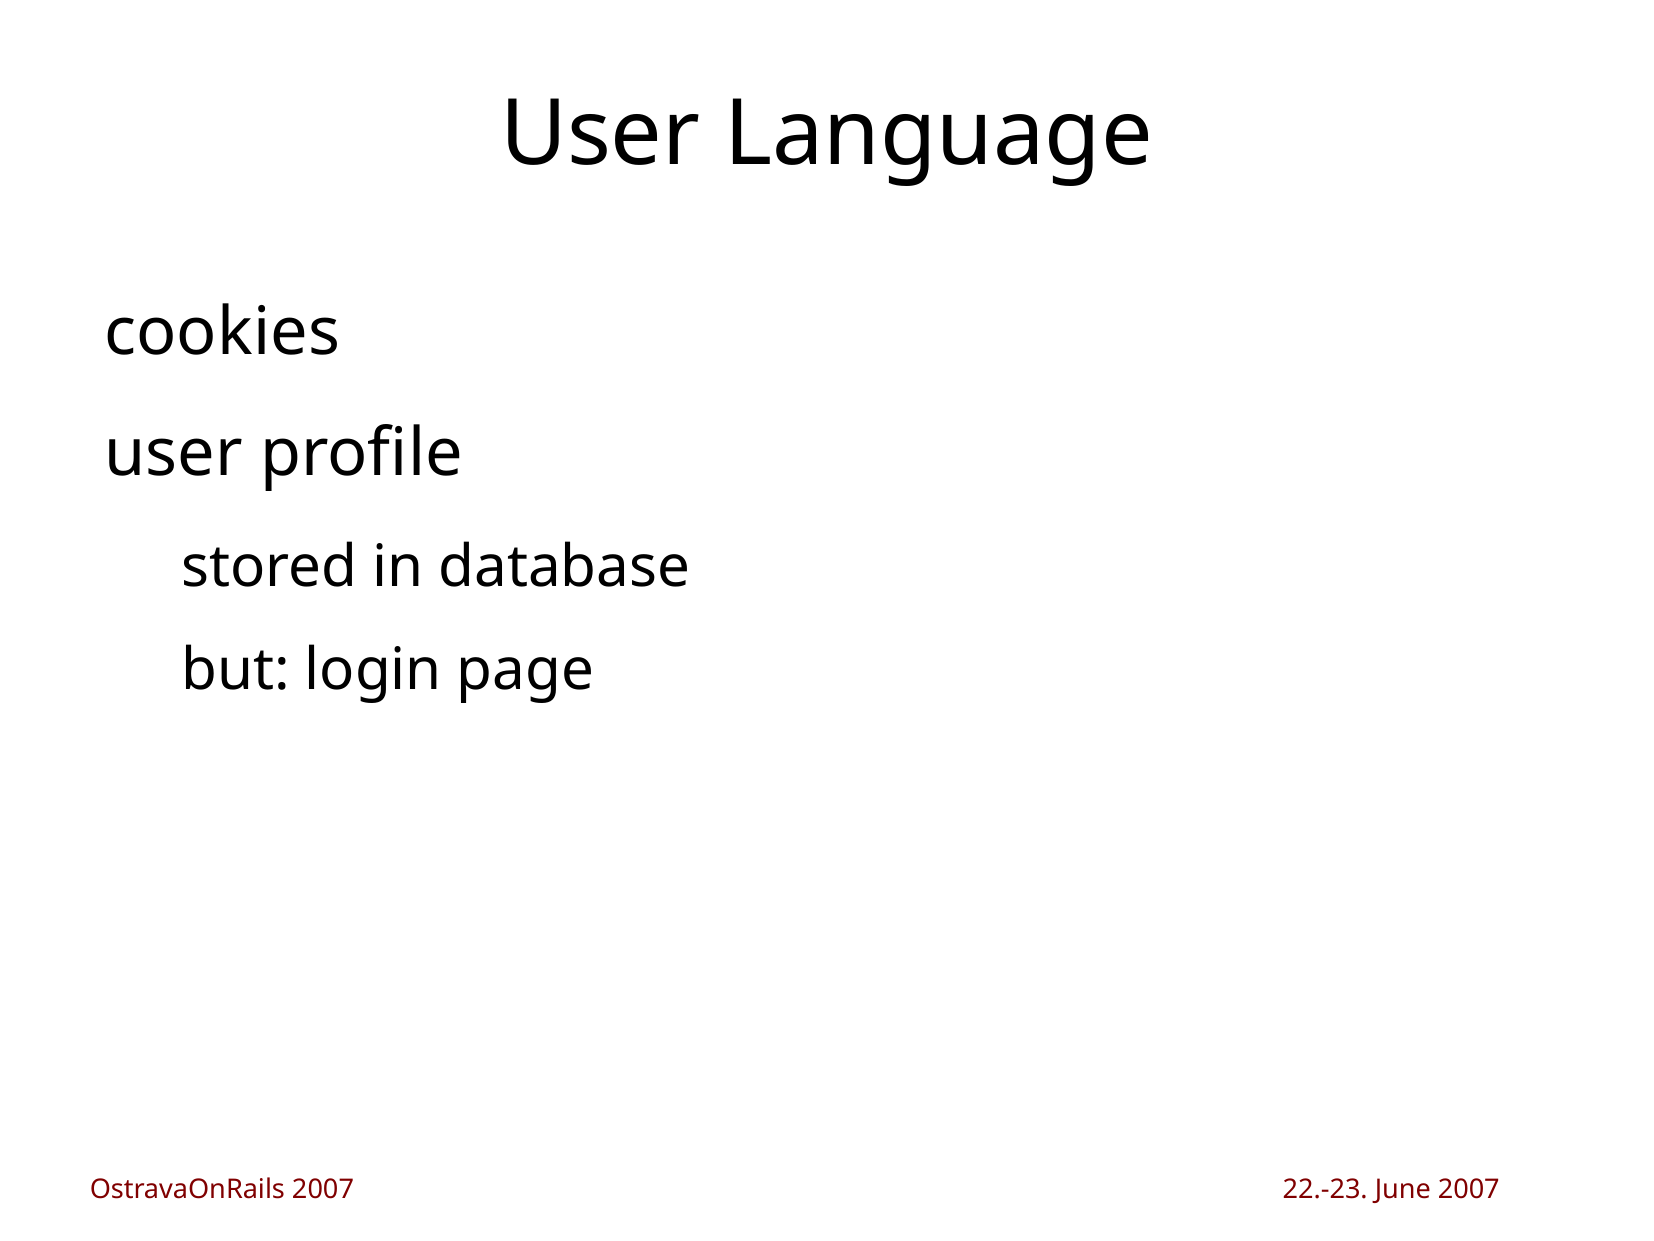

# User Language
cookies
user profile
stored in database
but: login page